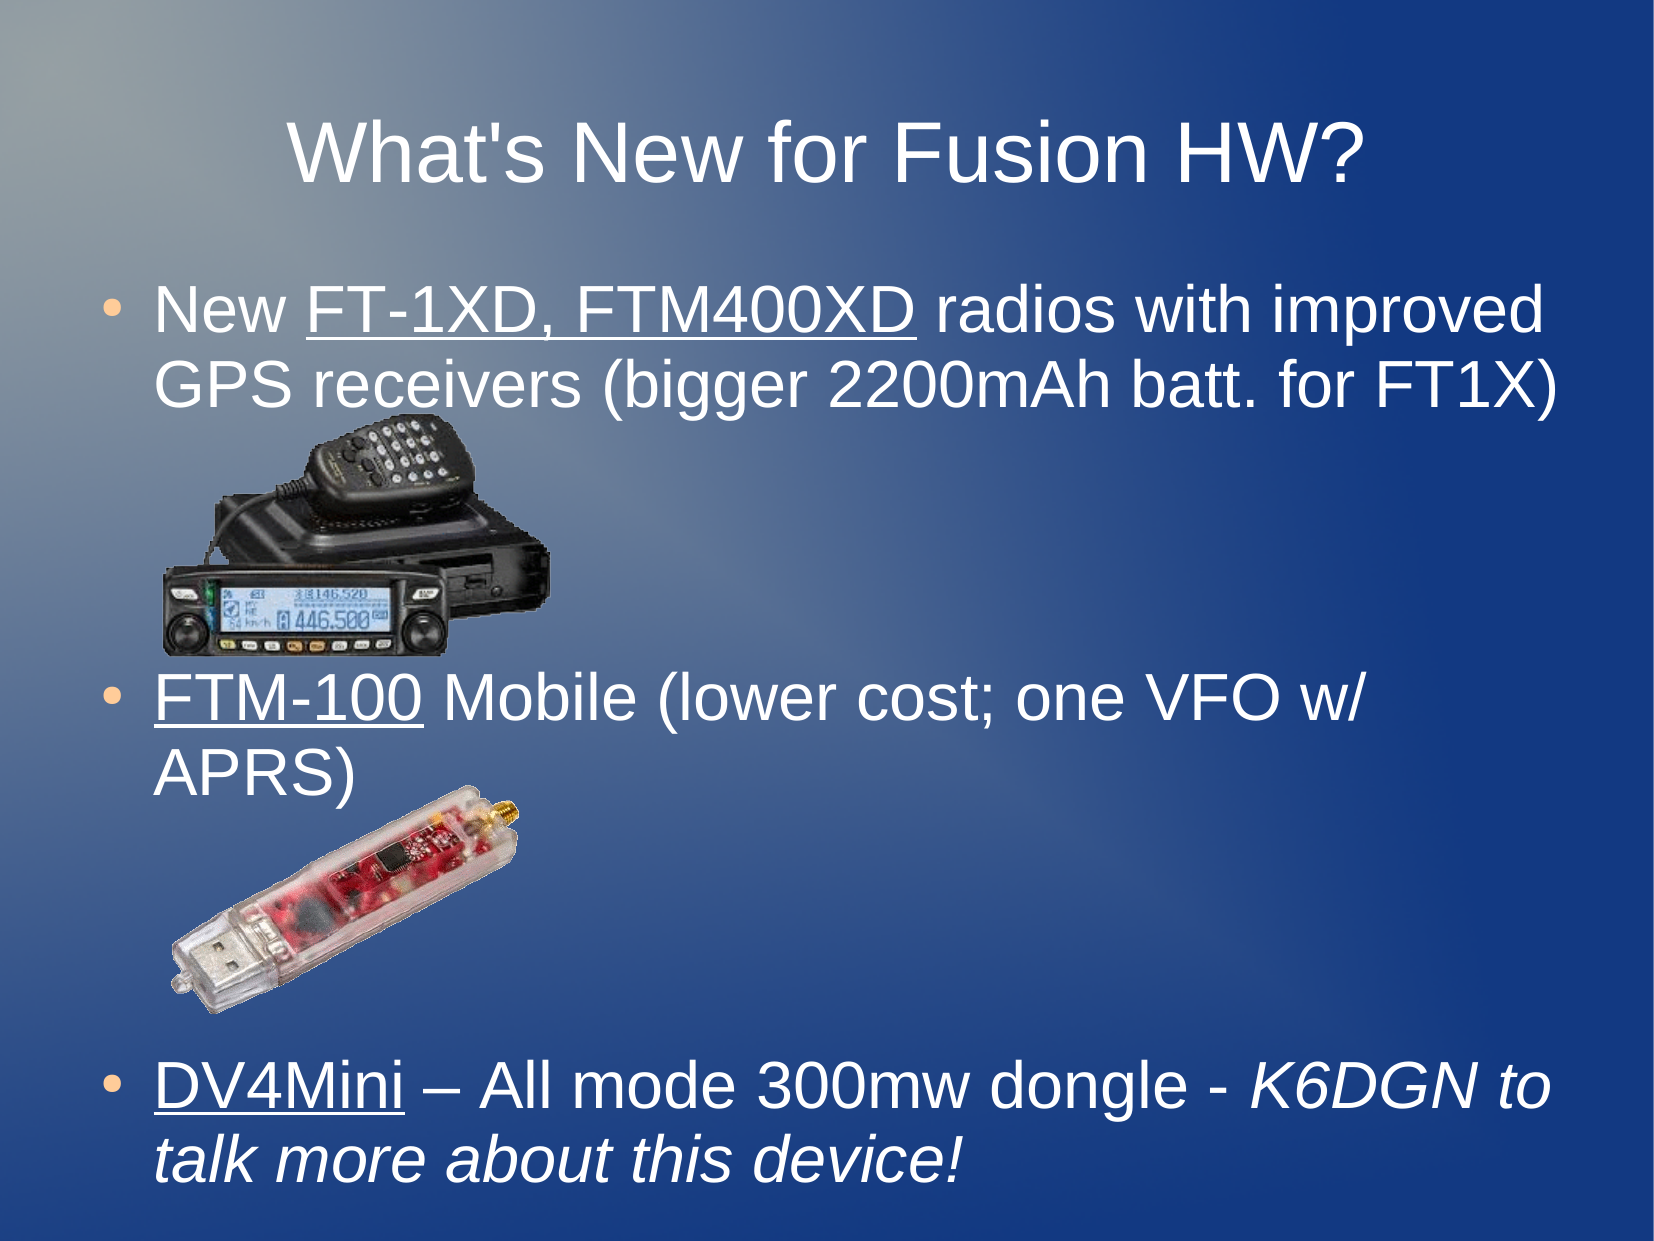

# What's New for Fusion HW?
New FT-1XD, FTM400XD radios with improved GPS receivers (bigger 2200mAh batt. for FT1X)
FTM-100 Mobile (lower cost; one VFO w/ APRS)
DV4Mini – All mode 300mw dongle - K6DGN to talk more about this device!